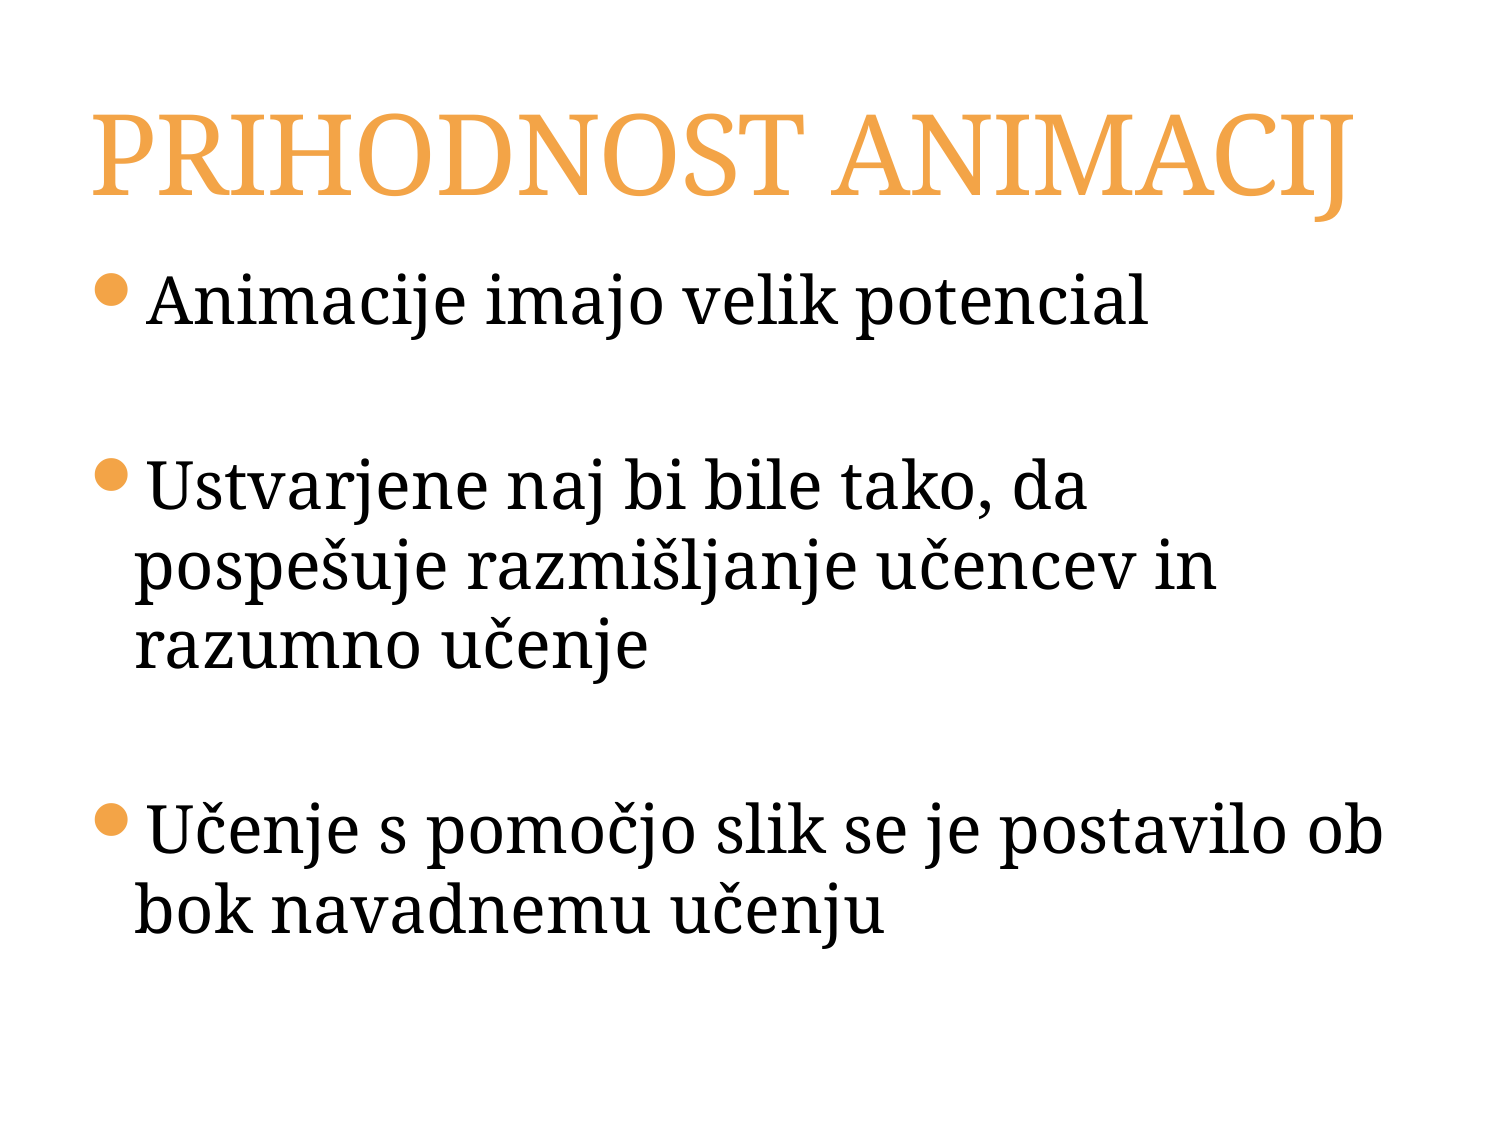

PRIHODNOST ANIMACIJ
# Animacije imajo velik potencial
Ustvarjene naj bi bile tako, da pospešuje razmišljanje učencev in razumno učenje
Učenje s pomočjo slik se je postavilo ob bok navadnemu učenju